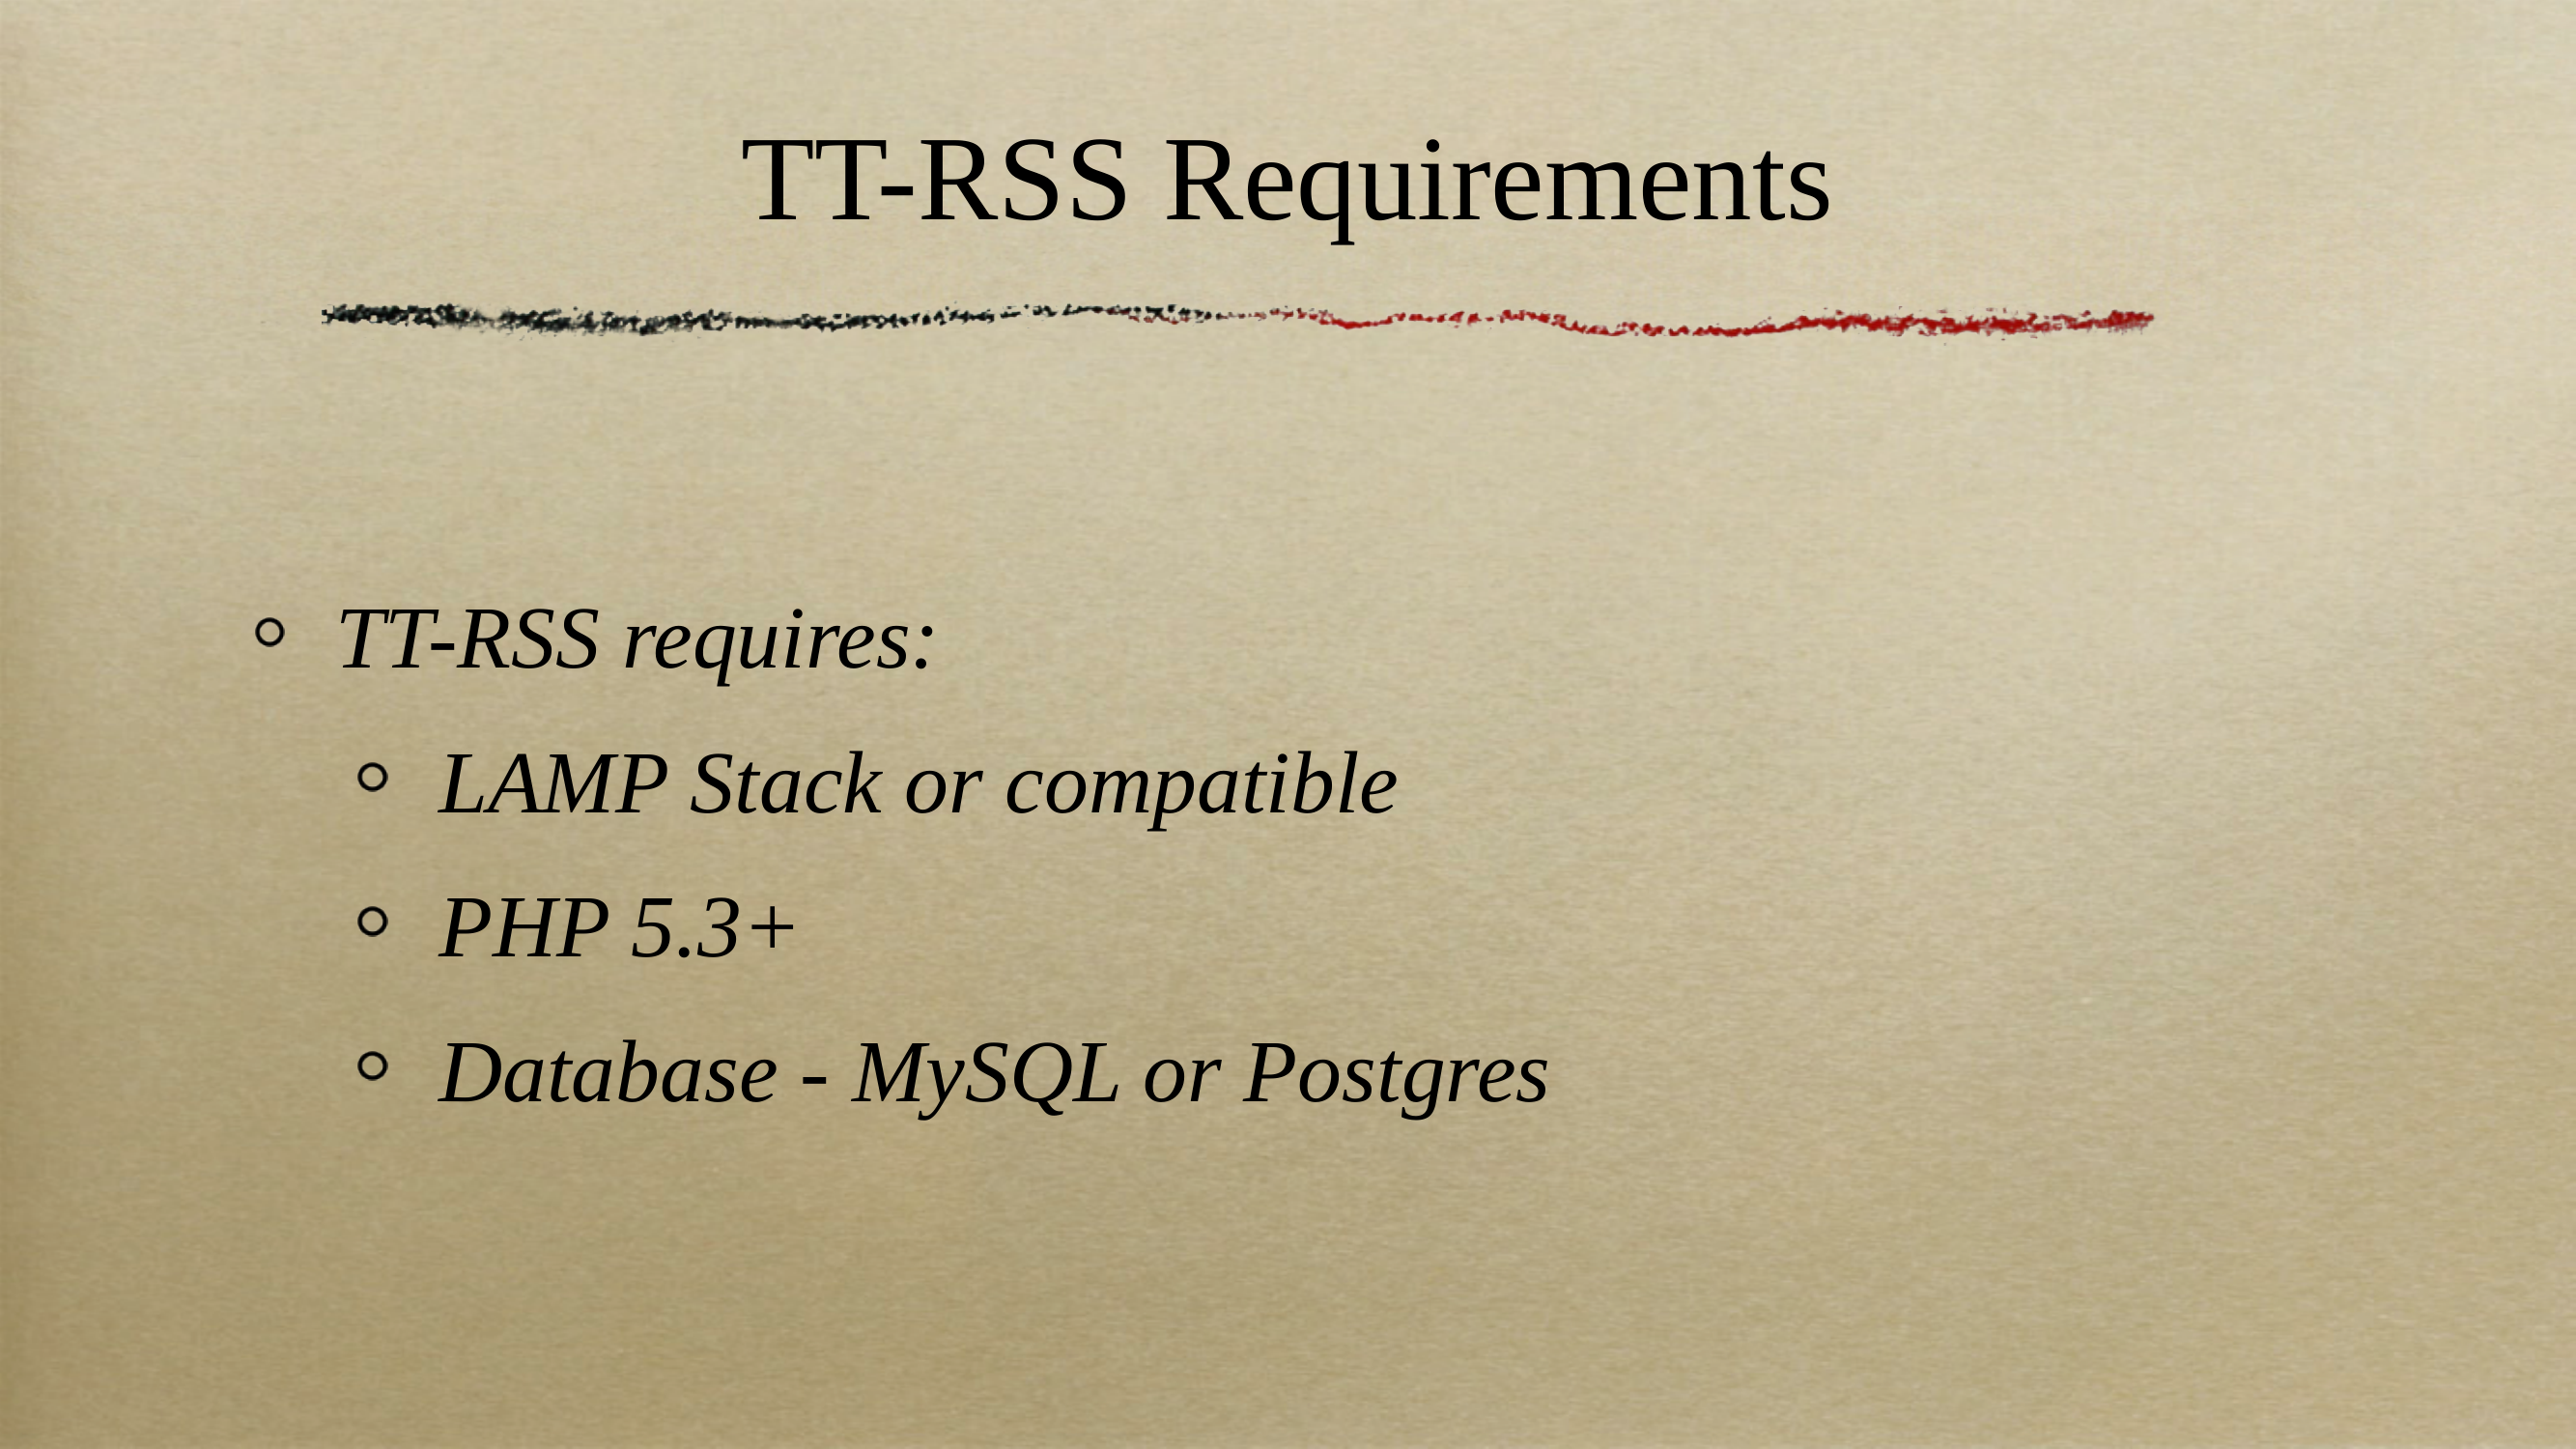

# TT-RSS Requirements
TT-RSS requires:
LAMP Stack or compatible
PHP 5.3+
Database - MySQL or Postgres